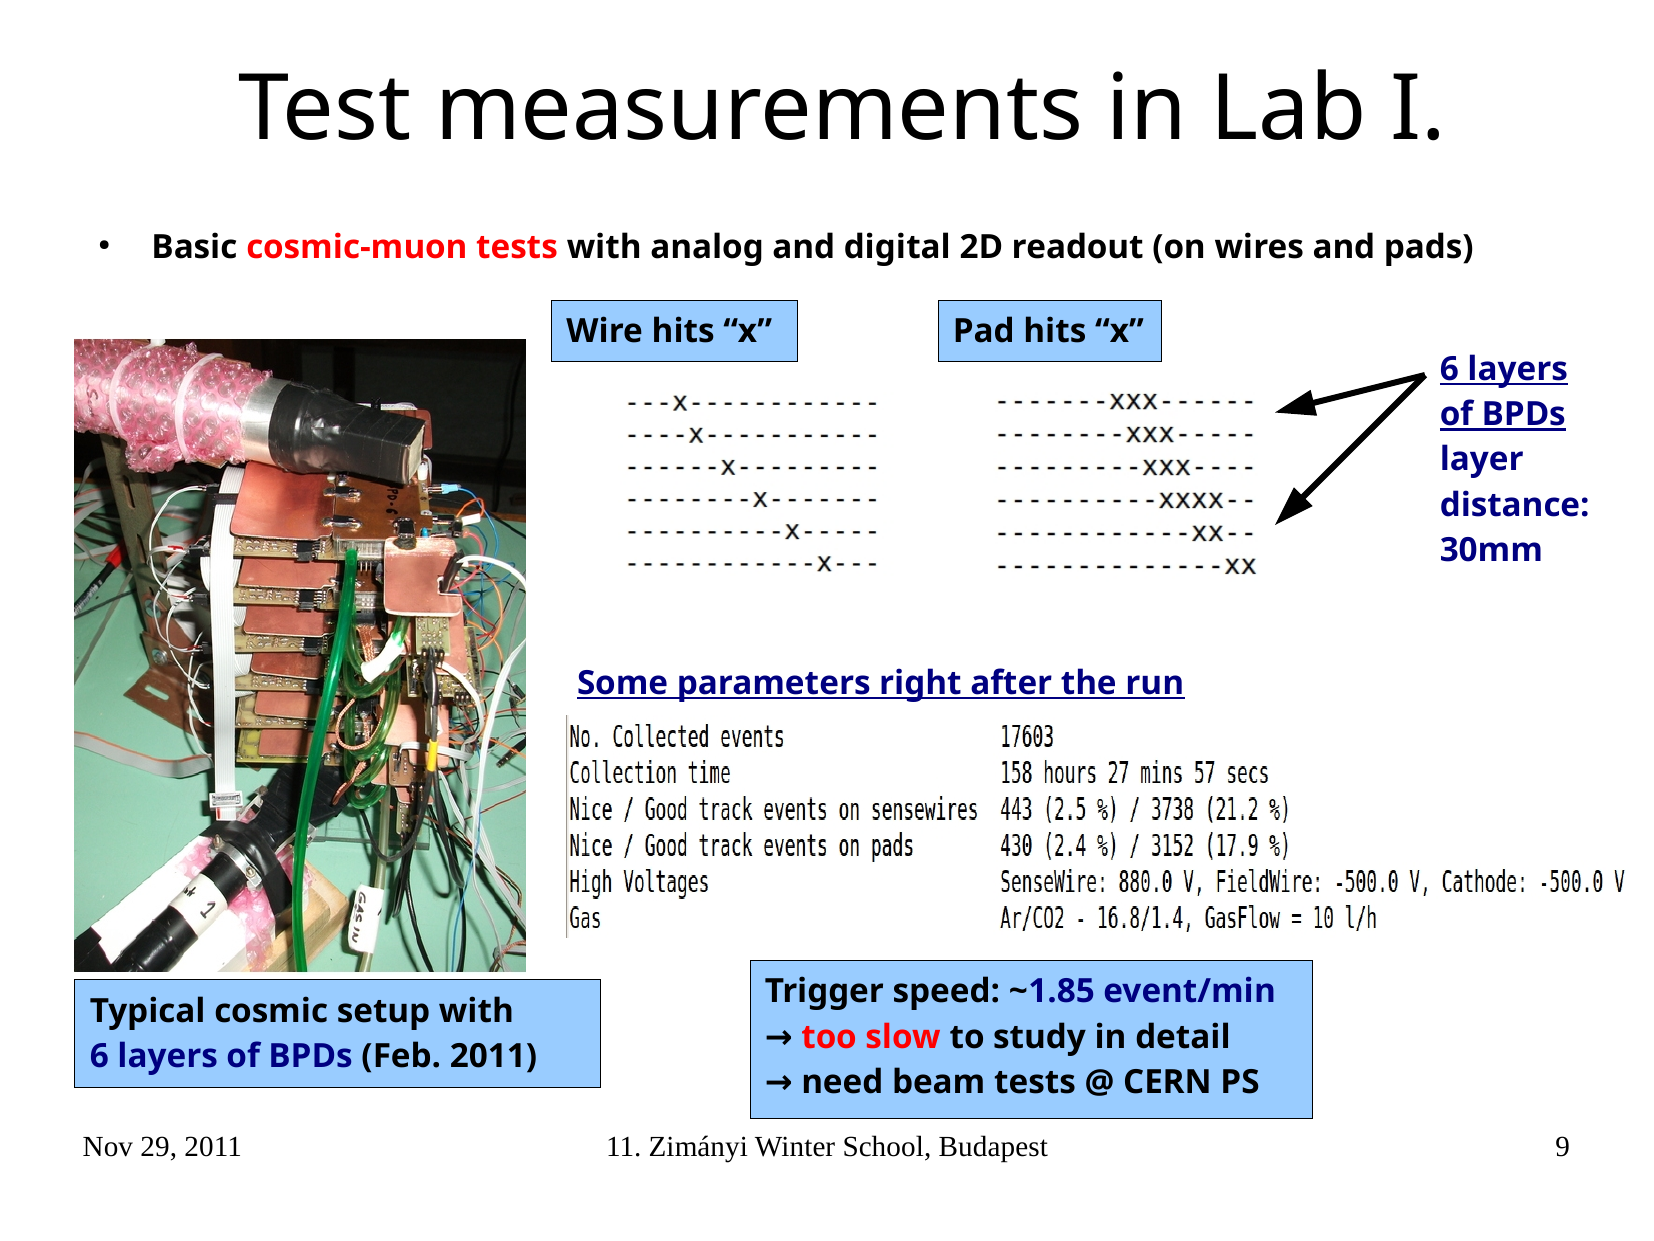

# Test measurements in Lab I.
Basic cosmic-muon tests with analog and digital 2D readout (on wires and pads)
Pad hits “x”
Wire hits “x”
6 layers of BPDs
layer distance:30mm
Some parameters right after the run
Trigger speed: ~1.85 event/min
→ too slow to study in detail
→ need beam tests @ CERN PS
Typical cosmic setup with
6 layers of BPDs (Feb. 2011)
Nov 29, 2011
11. Zimányi Winter School, Budapest
9